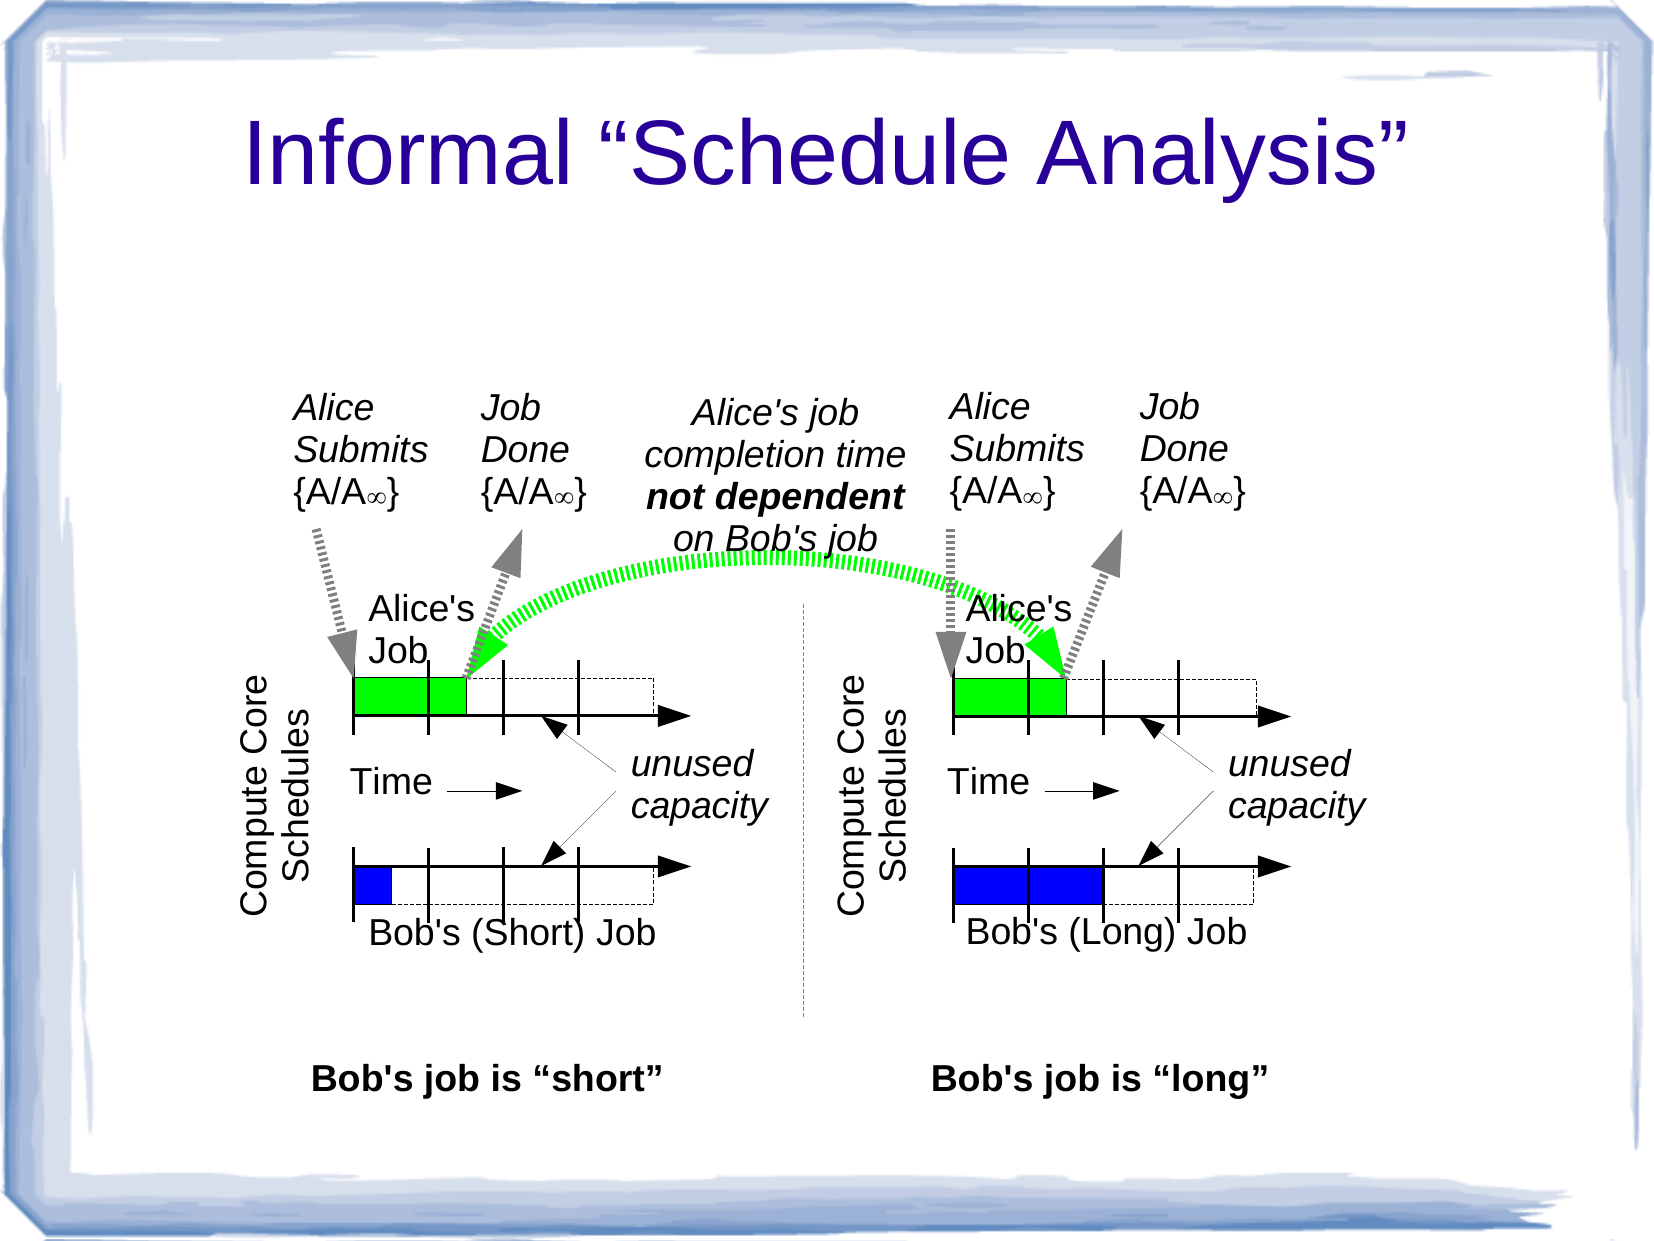

# Informal “Schedule Analysis”
Alice
Submits
{A/A∞}
Job
Done
{A/A∞}
Alice
Submits
{A/A∞}
Job
Done
{A/A∞}
Alice's job
completion time
not dependent
on Bob's job
Alice's
Job
Alice's
Job
unused
capacity
unused
capacity
Compute Core
Schedules
Compute Core
Schedules
Time
Time
Bob's (Long) Job
Bob's (Short) Job
Bob's job is “short”
Bob's job is “long”